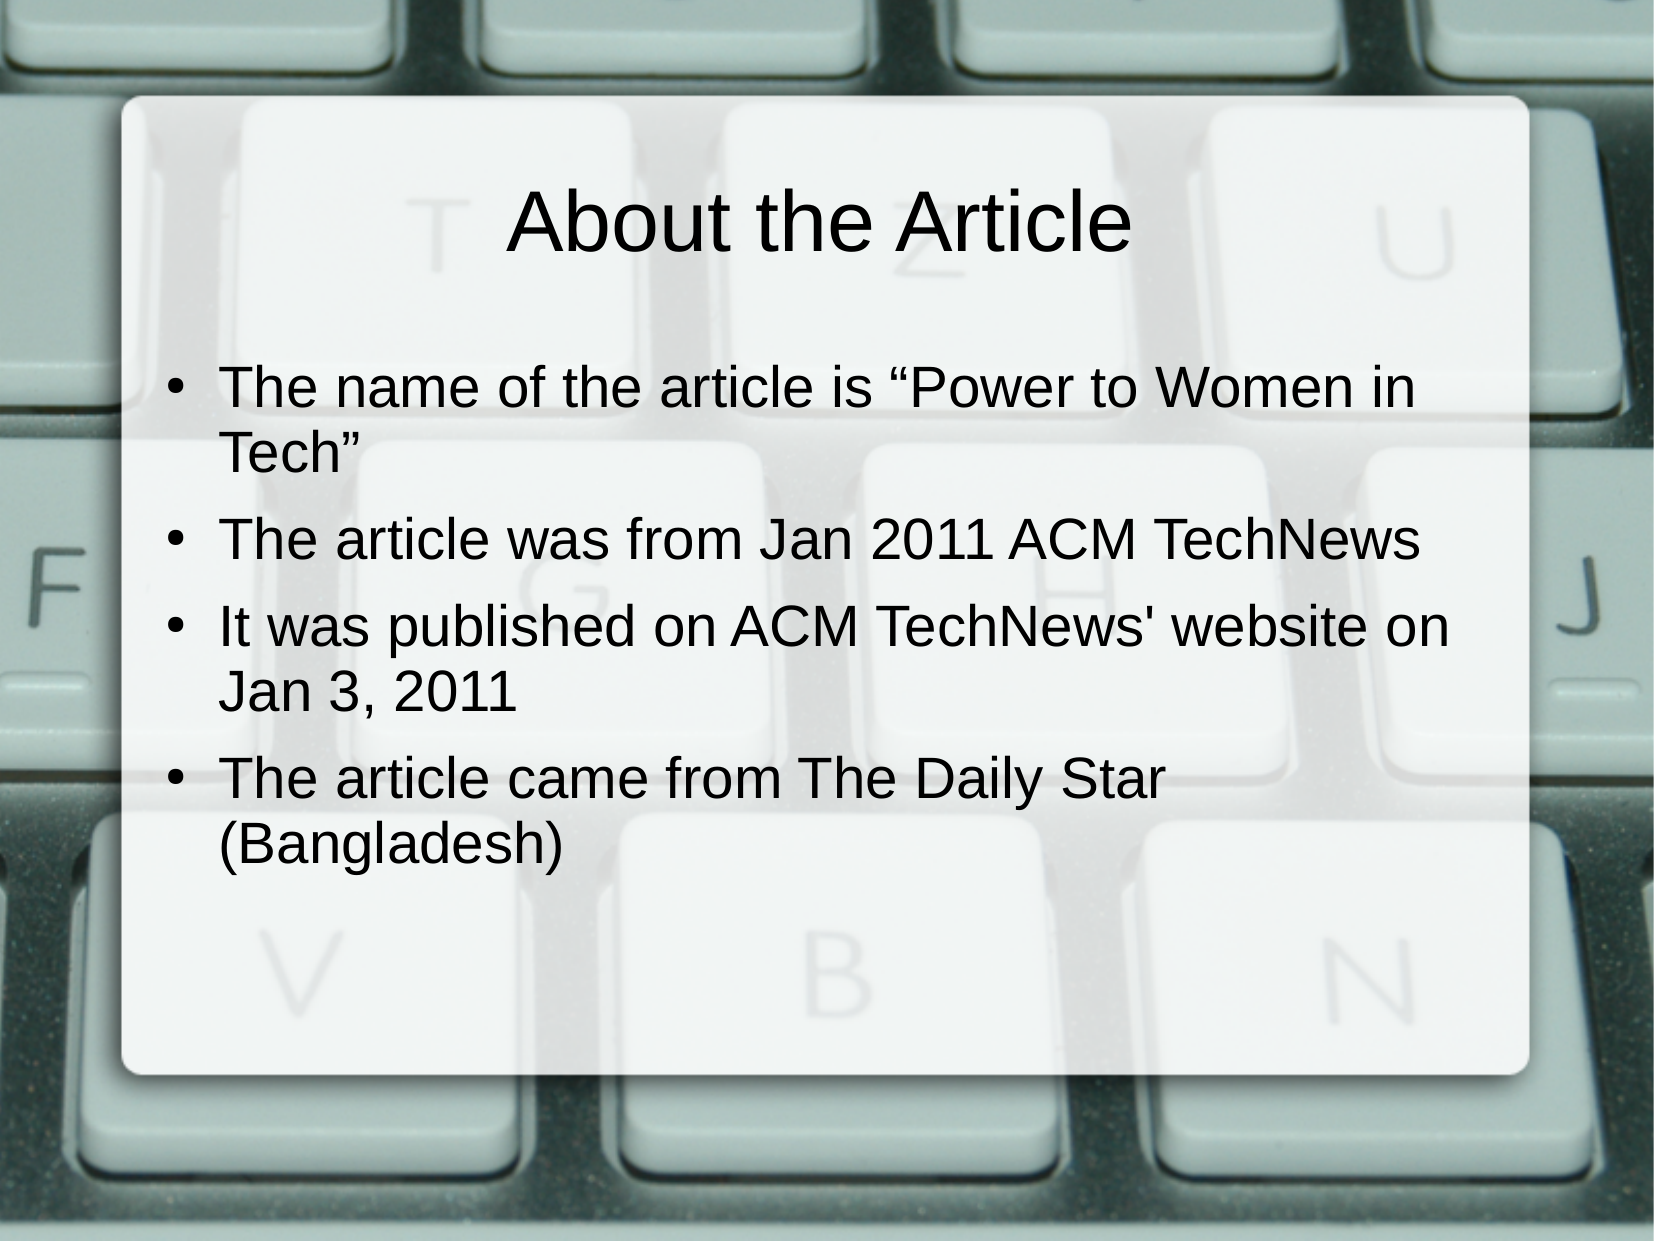

# About the Article
The name of the article is “Power to Women in Tech”
The article was from Jan 2011 ACM TechNews
It was published on ACM TechNews' website on Jan 3, 2011
The article came from The Daily Star (Bangladesh)